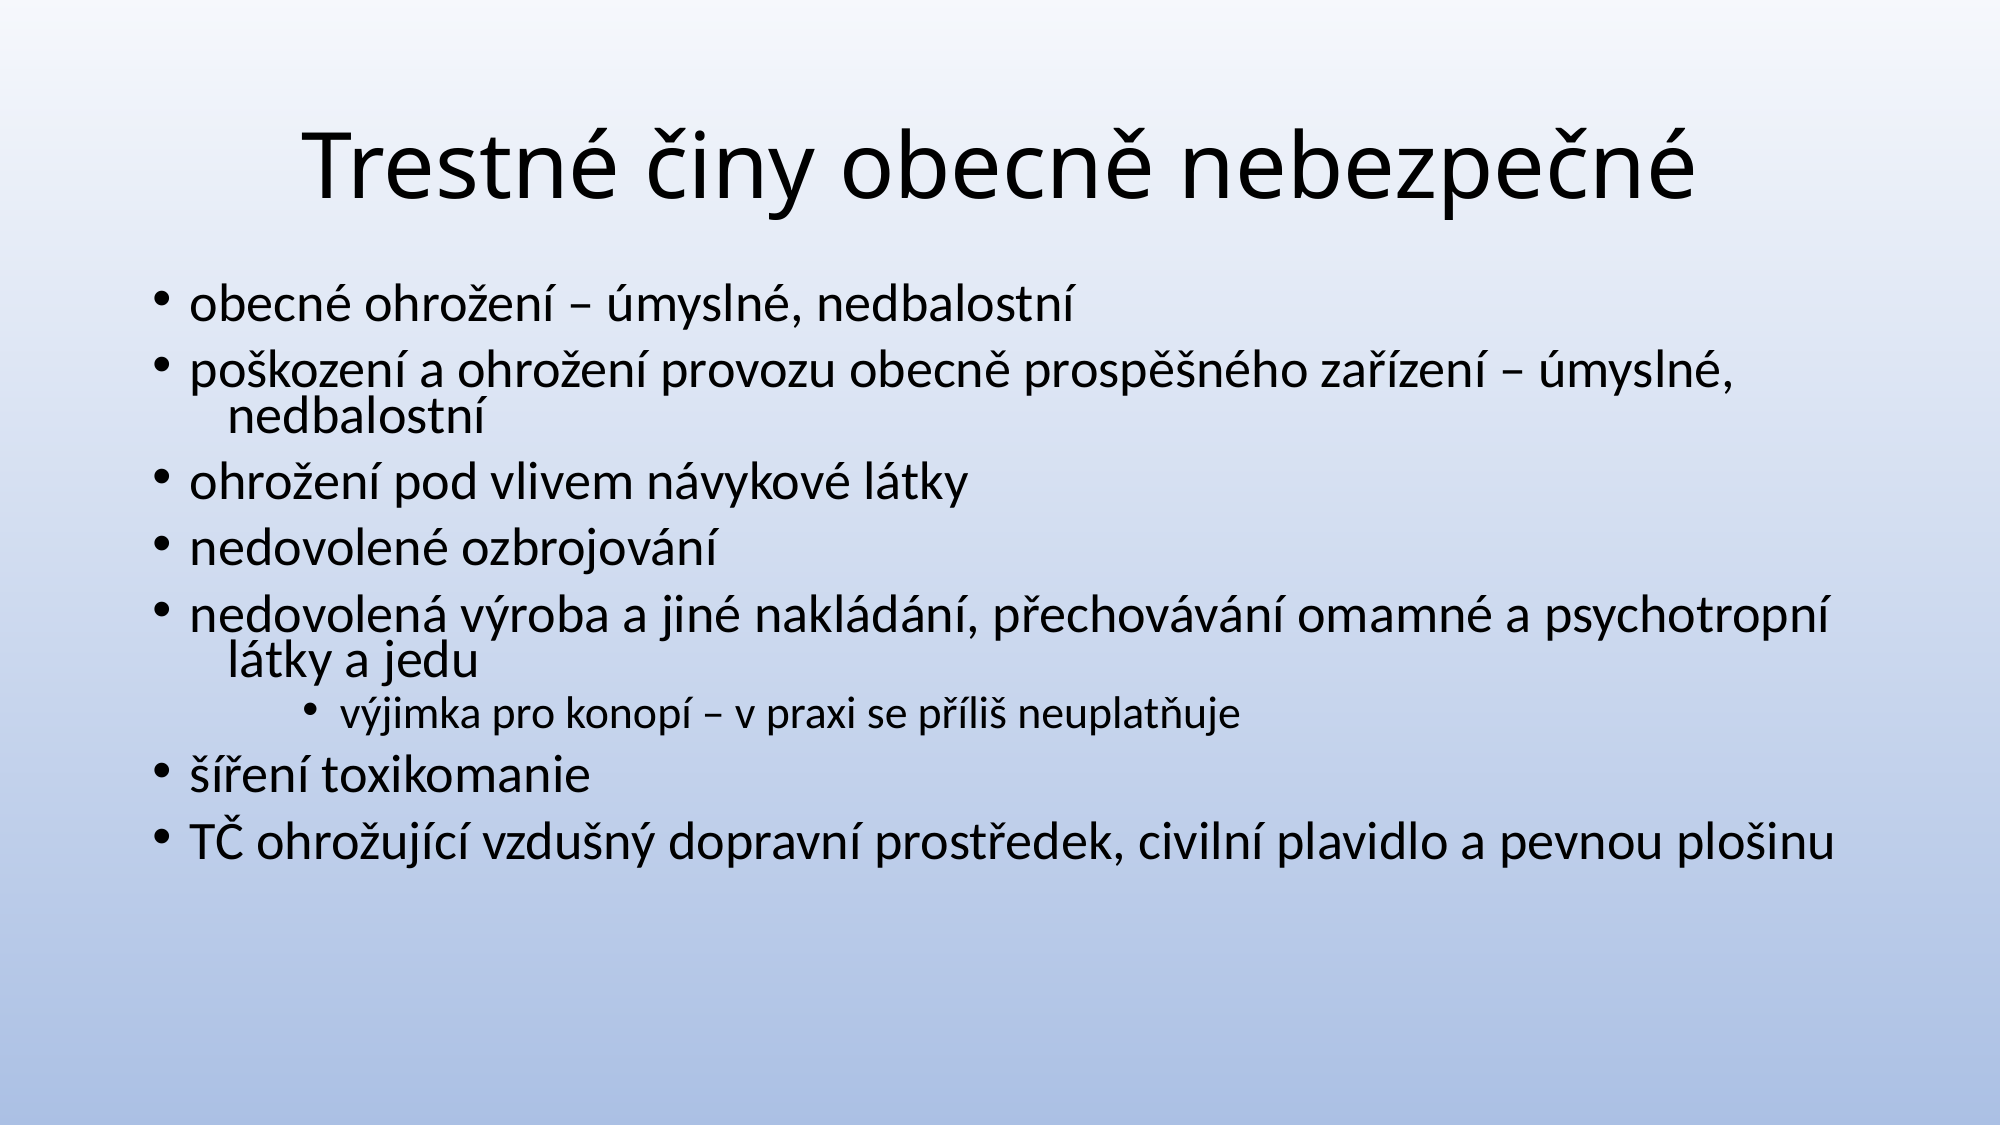

# Trestné činy obecně nebezpečné
obecné ohrožení – úmyslné, nedbalostní
poškození a ohrožení provozu obecně prospěšného zařízení – úmyslné, nedbalostní
ohrožení pod vlivem návykové látky
nedovolené ozbrojování
nedovolená výroba a jiné nakládání, přechovávání omamné a psychotropní látky a jedu
výjimka pro konopí – v praxi se příliš neuplatňuje
šíření toxikomanie
TČ ohrožující vzdušný dopravní prostředek, civilní plavidlo a pevnou plošinu